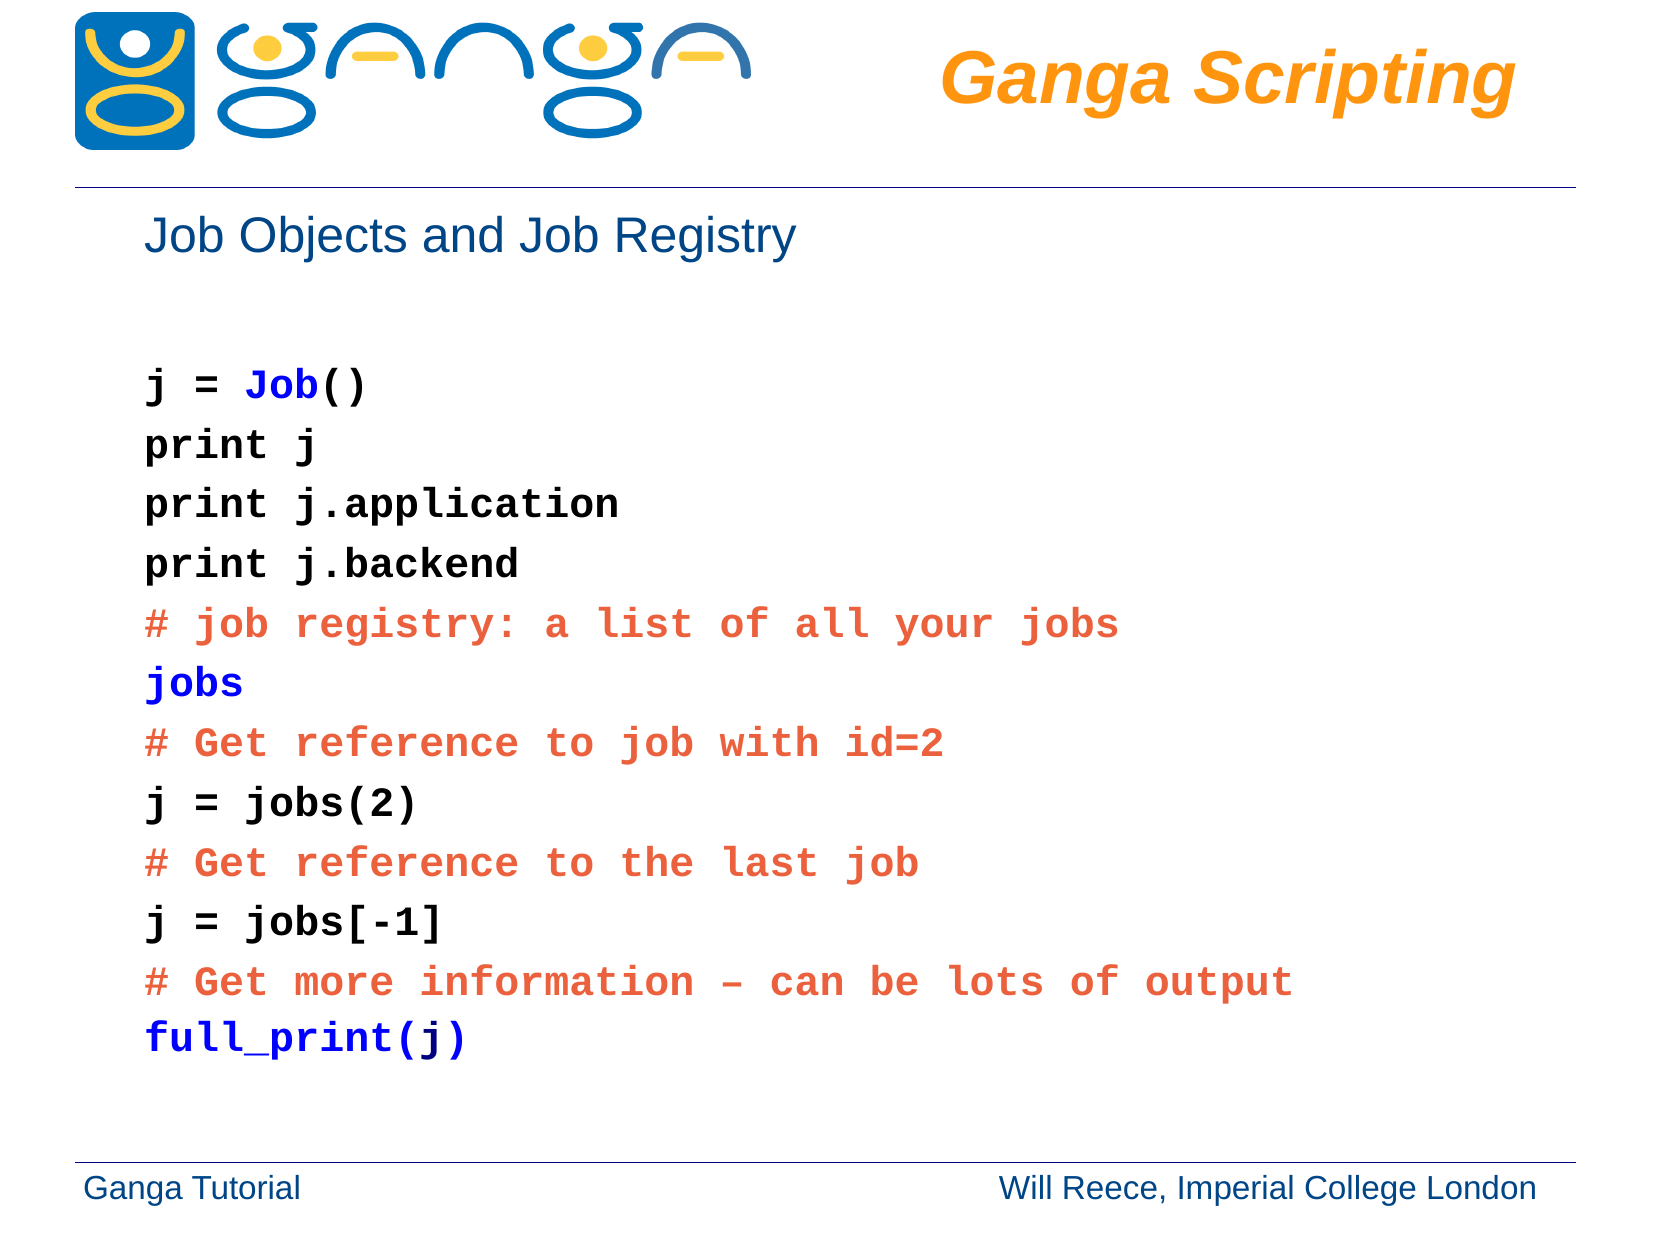

# Ganga Scripting
Job Objects and Job Registry
j = Job()
print j
print j.application
print j.backend
# job registry: a list of all your jobs
jobs
# Get reference to job with id=2
j = jobs(2)
# Get reference to the last job
j = jobs[-1]
# Get more information – can be lots of output
full_print(j)
Ganga Tutorial
Will Reece, Imperial College London